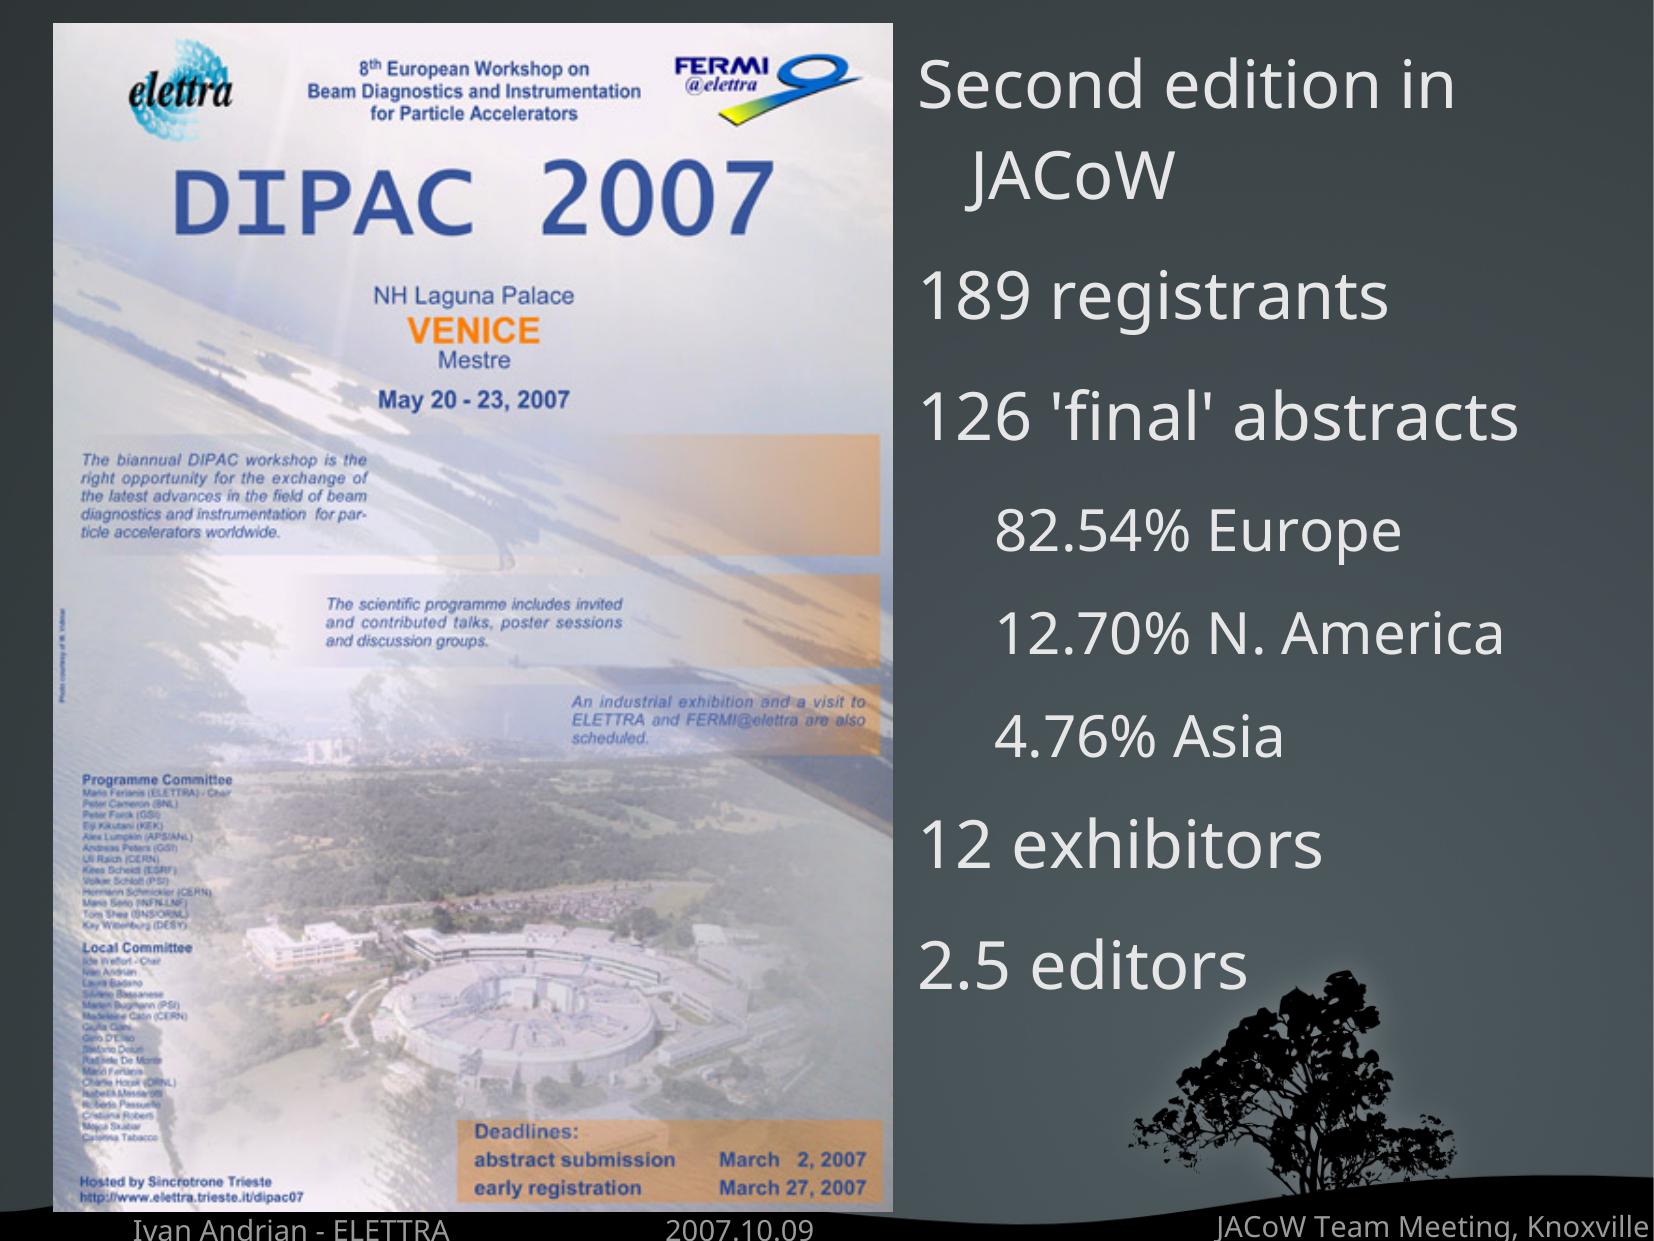

# Second edition in JACoW
189 registrants
126 'final' abstracts
82.54% Europe
12.70% N. America
4.76% Asia
12 exhibitors
2.5 editors
2
Ivan Andrian - ELETTRA
2007.10.09